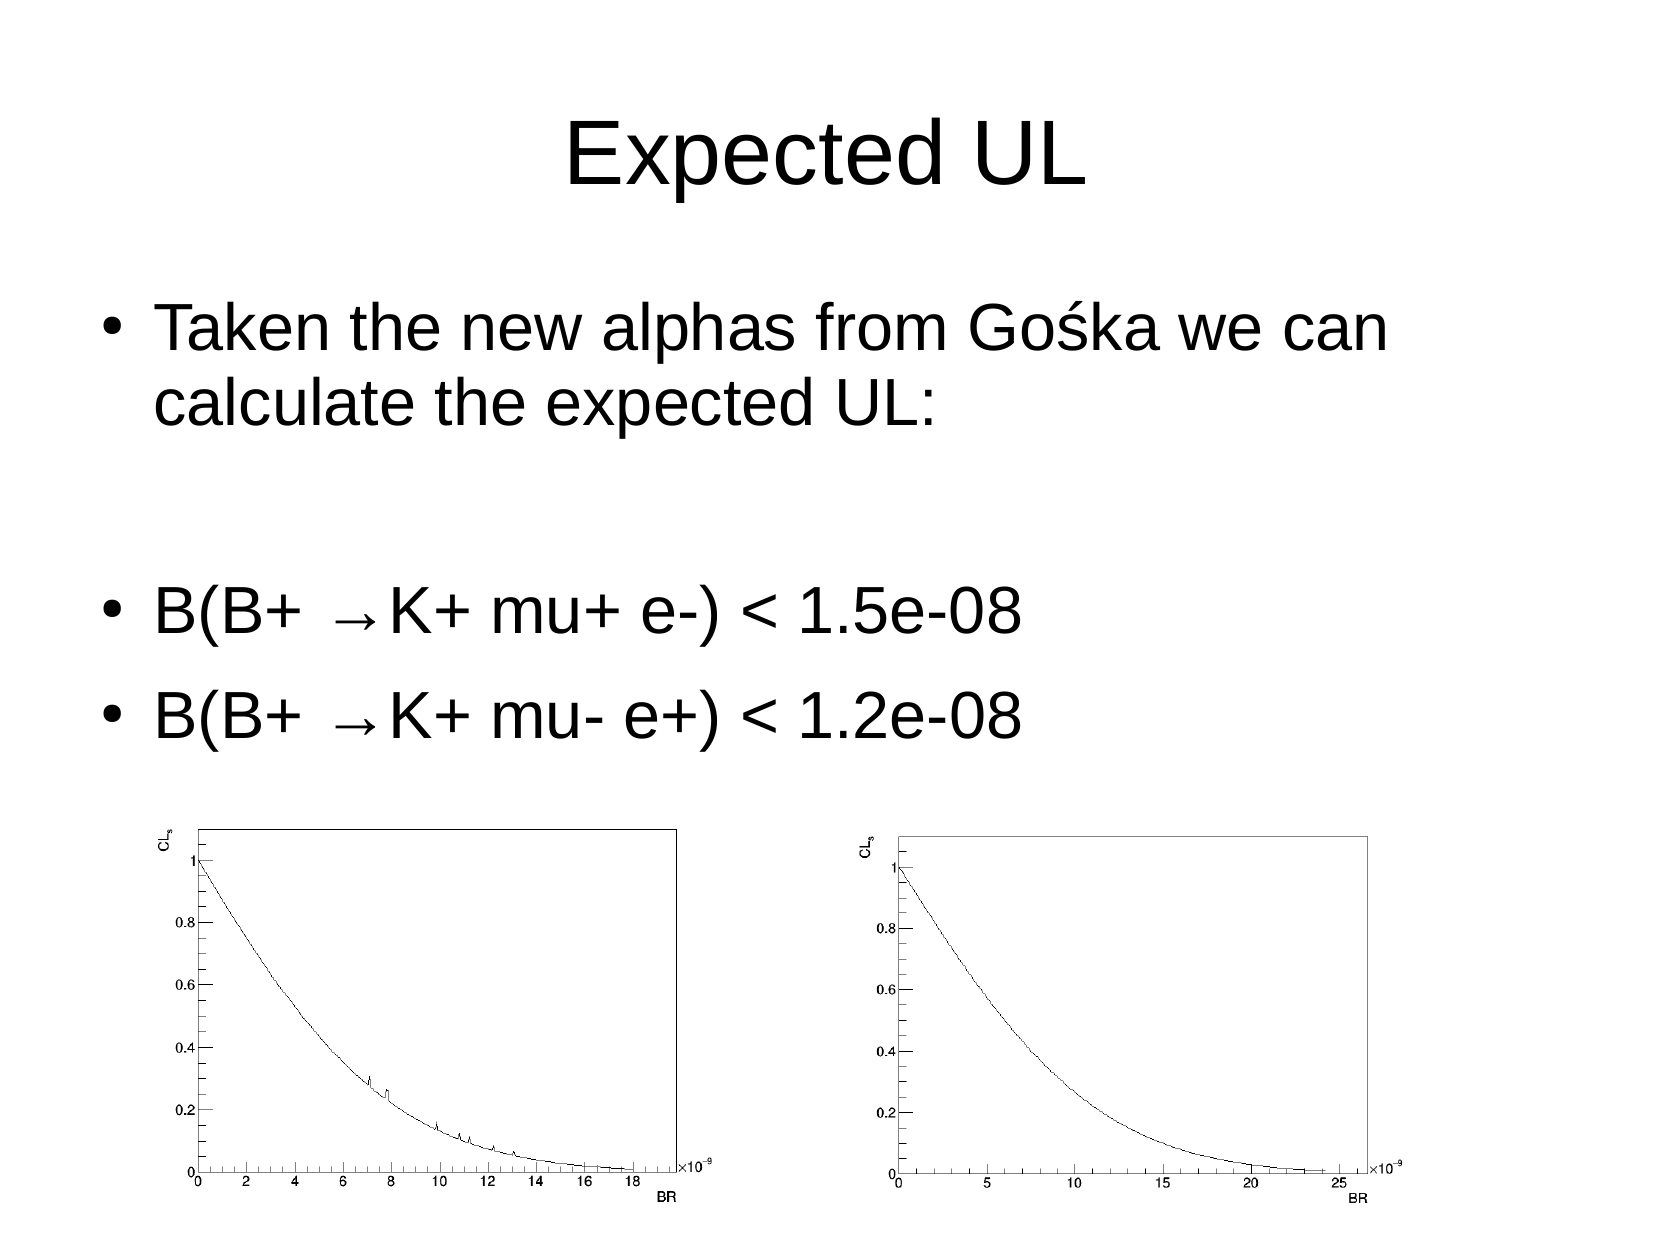

# Expected UL
Taken the new alphas from Gośka we can calculate the expected UL:
B(B+ →K+ mu+ e-) < 1.5e-08
B(B+ →K+ mu- e+) < 1.2e-08